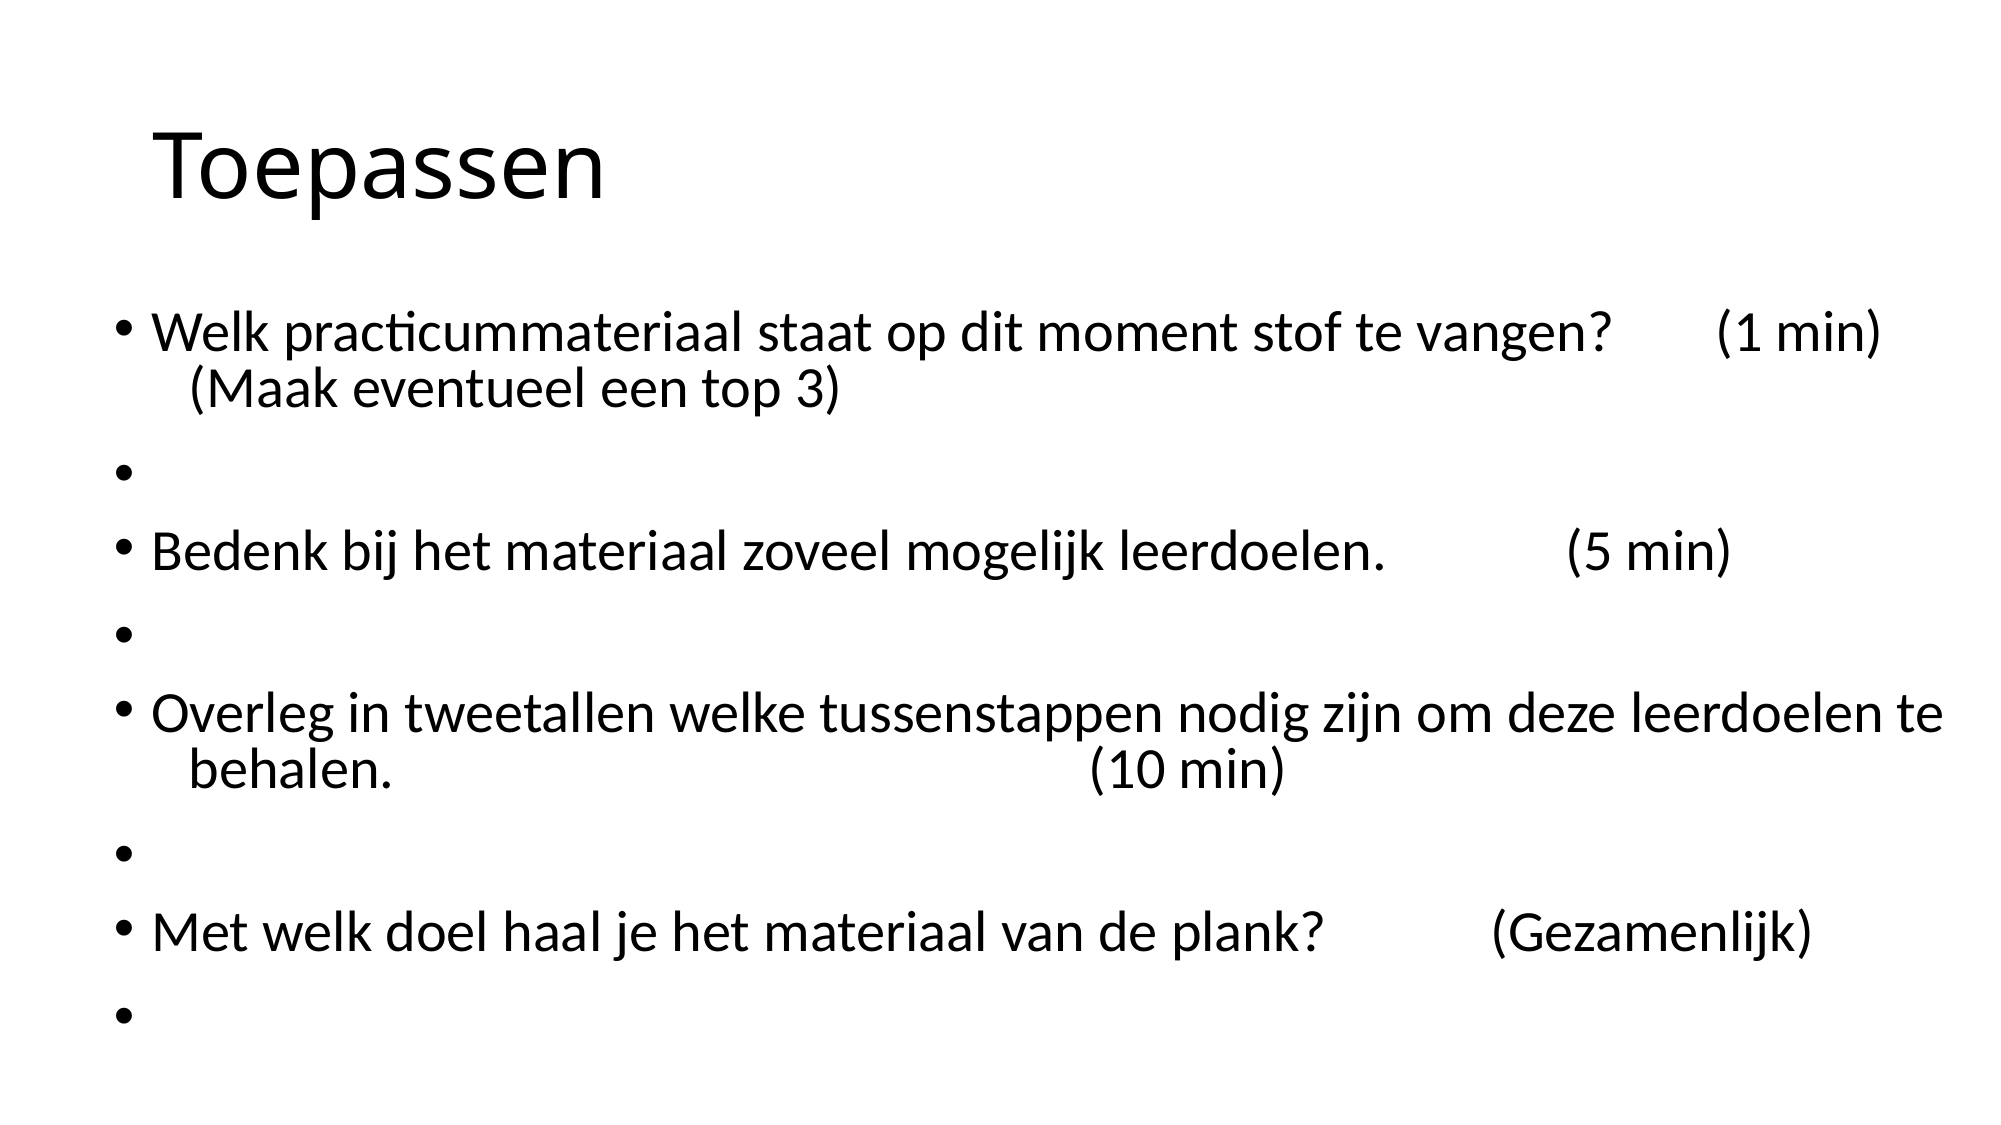

# Toepassen
Welk practicummateriaal staat op dit moment stof te vangen?	 (1 min)
(Maak eventueel een top 3)
Bedenk bij het materiaal zoveel mogelijk leerdoelen.			 (5 min)
Overleg in tweetallen welke tussenstappen nodig zijn om deze leerdoelen te behalen.										(10 min)
Met welk doel haal je het materiaal van de plank?		 (Gezamenlijk)